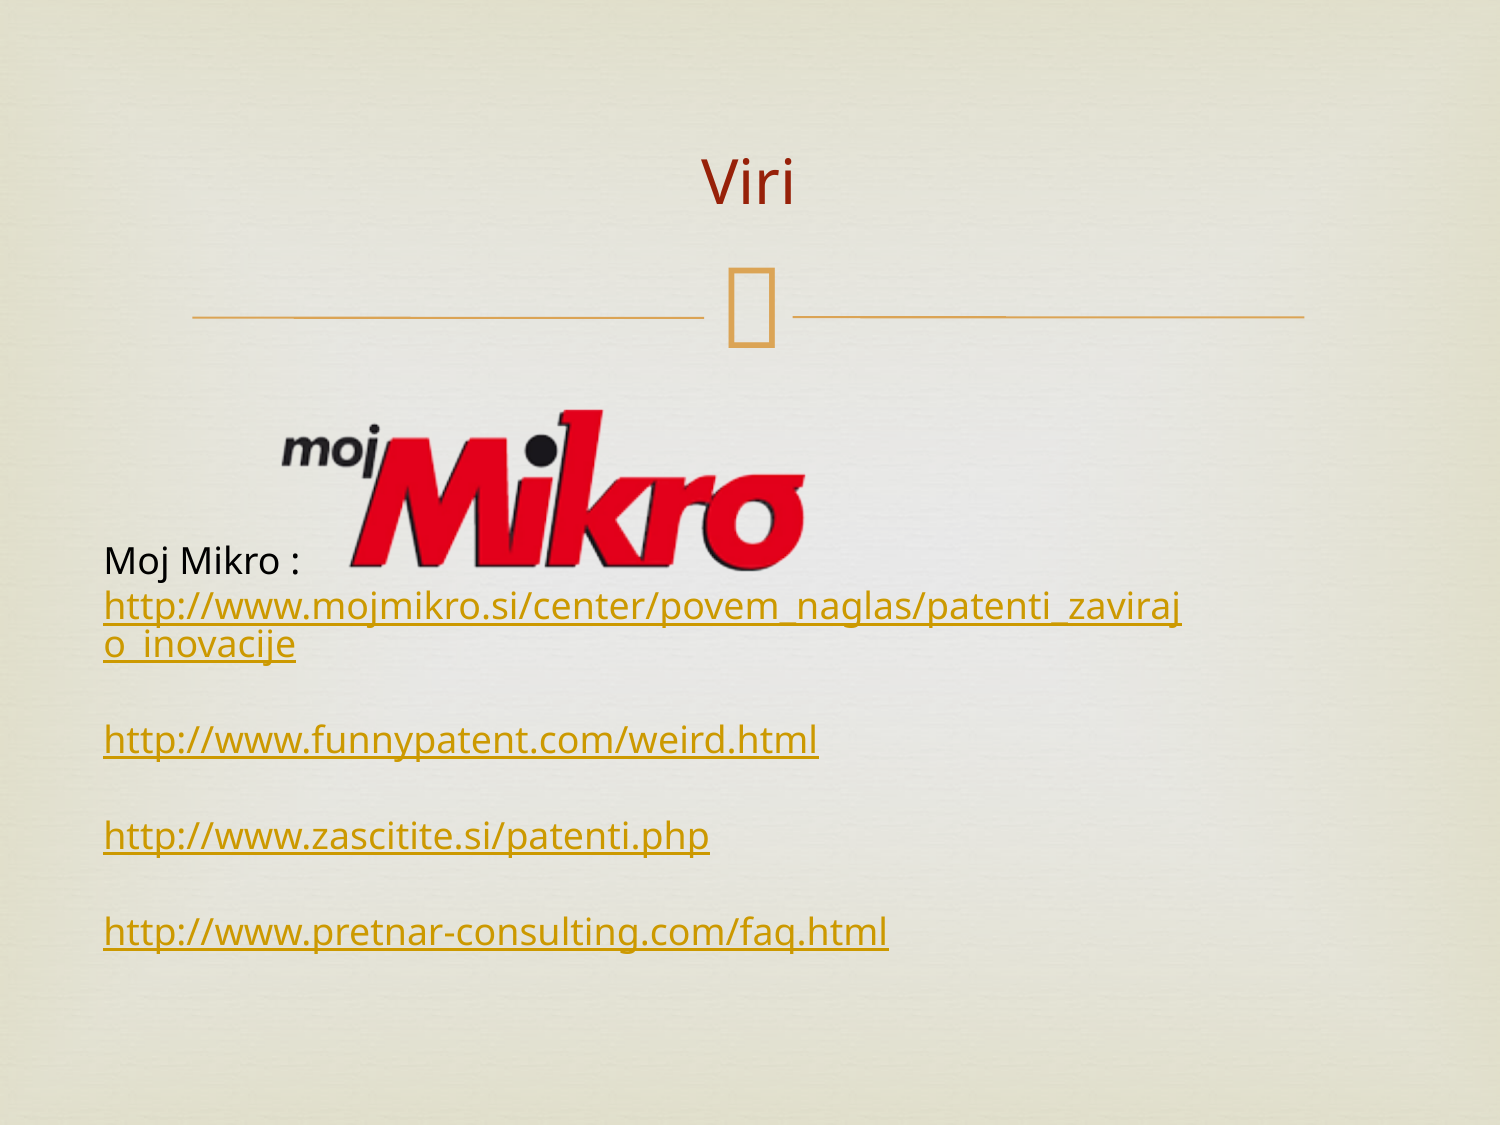

# Viri
Moj Mikro : http://www.mojmikro.si/center/povem_naglas/patenti_zavirajo_inovacije
http://www.funnypatent.com/weird.html
http://www.zascitite.si/patenti.php
http://www.pretnar-consulting.com/faq.html